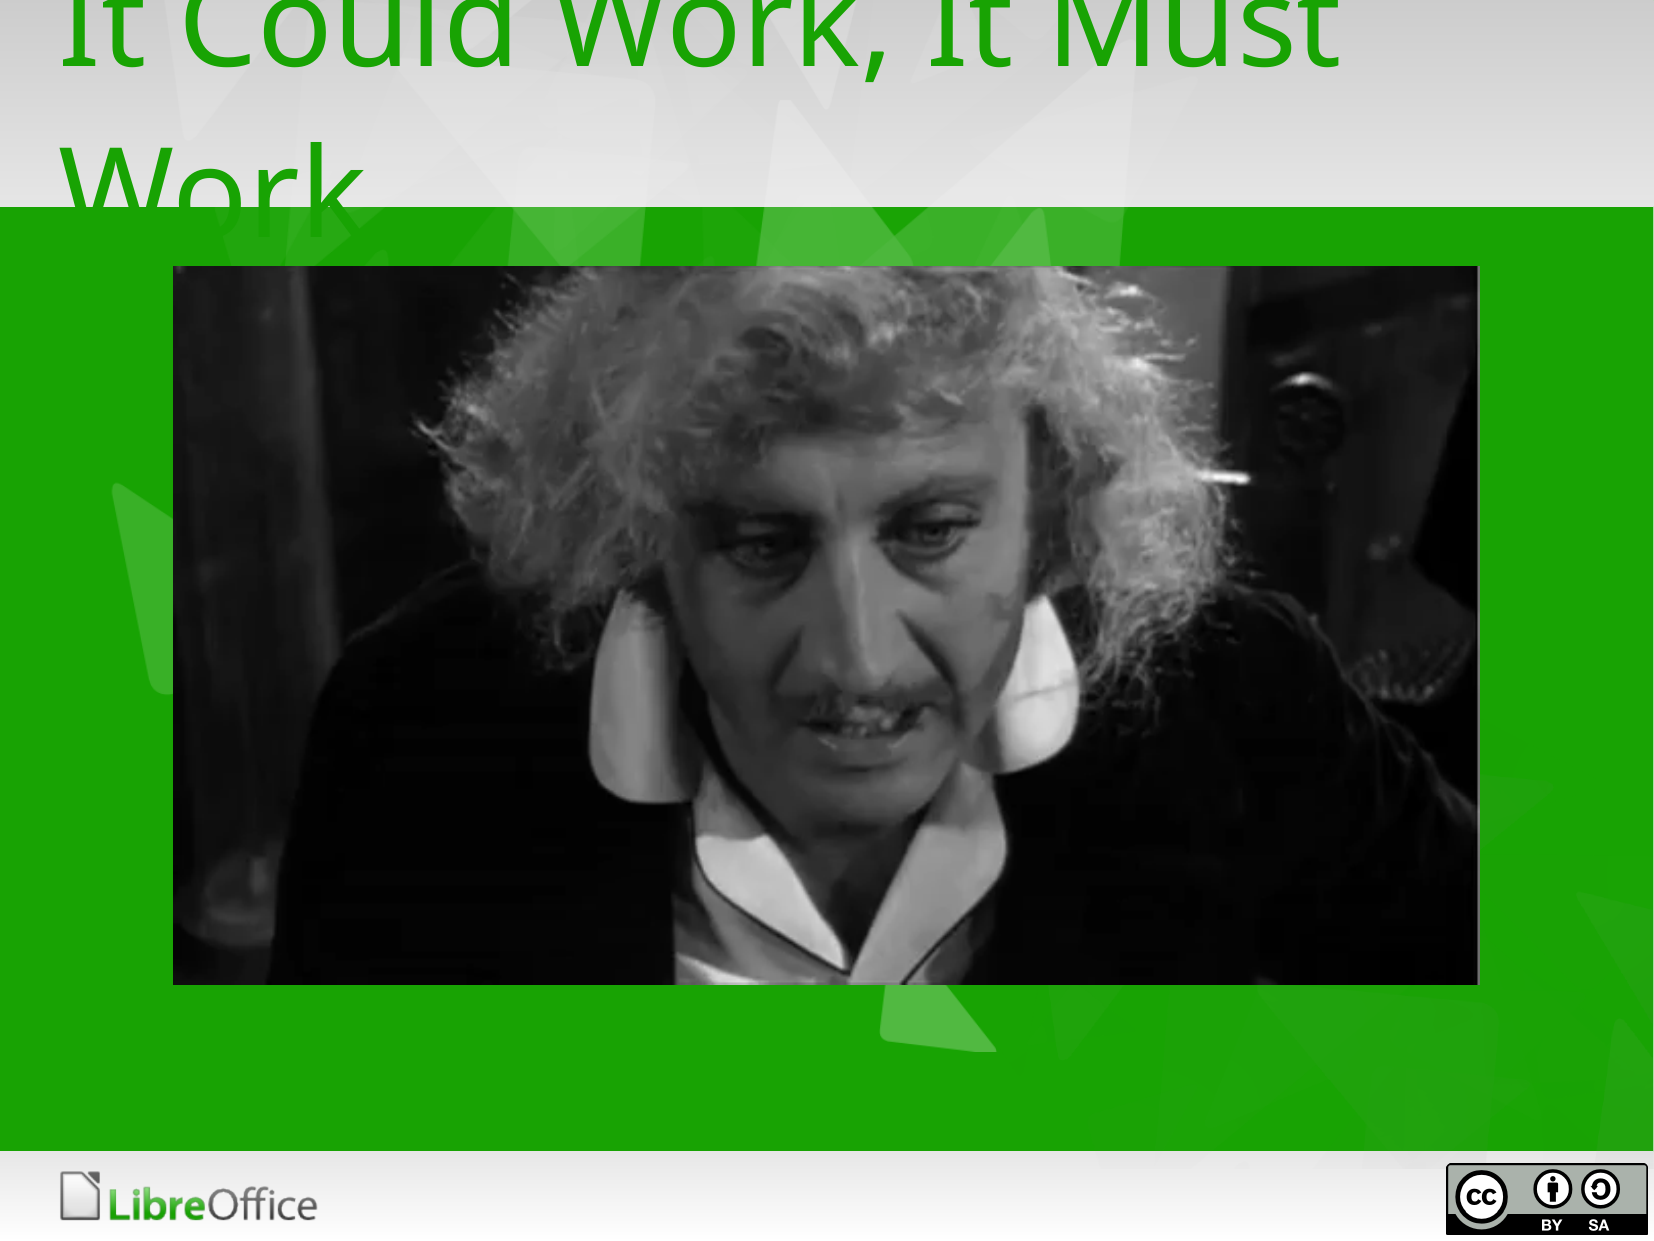

# It Could Work, It Must Work